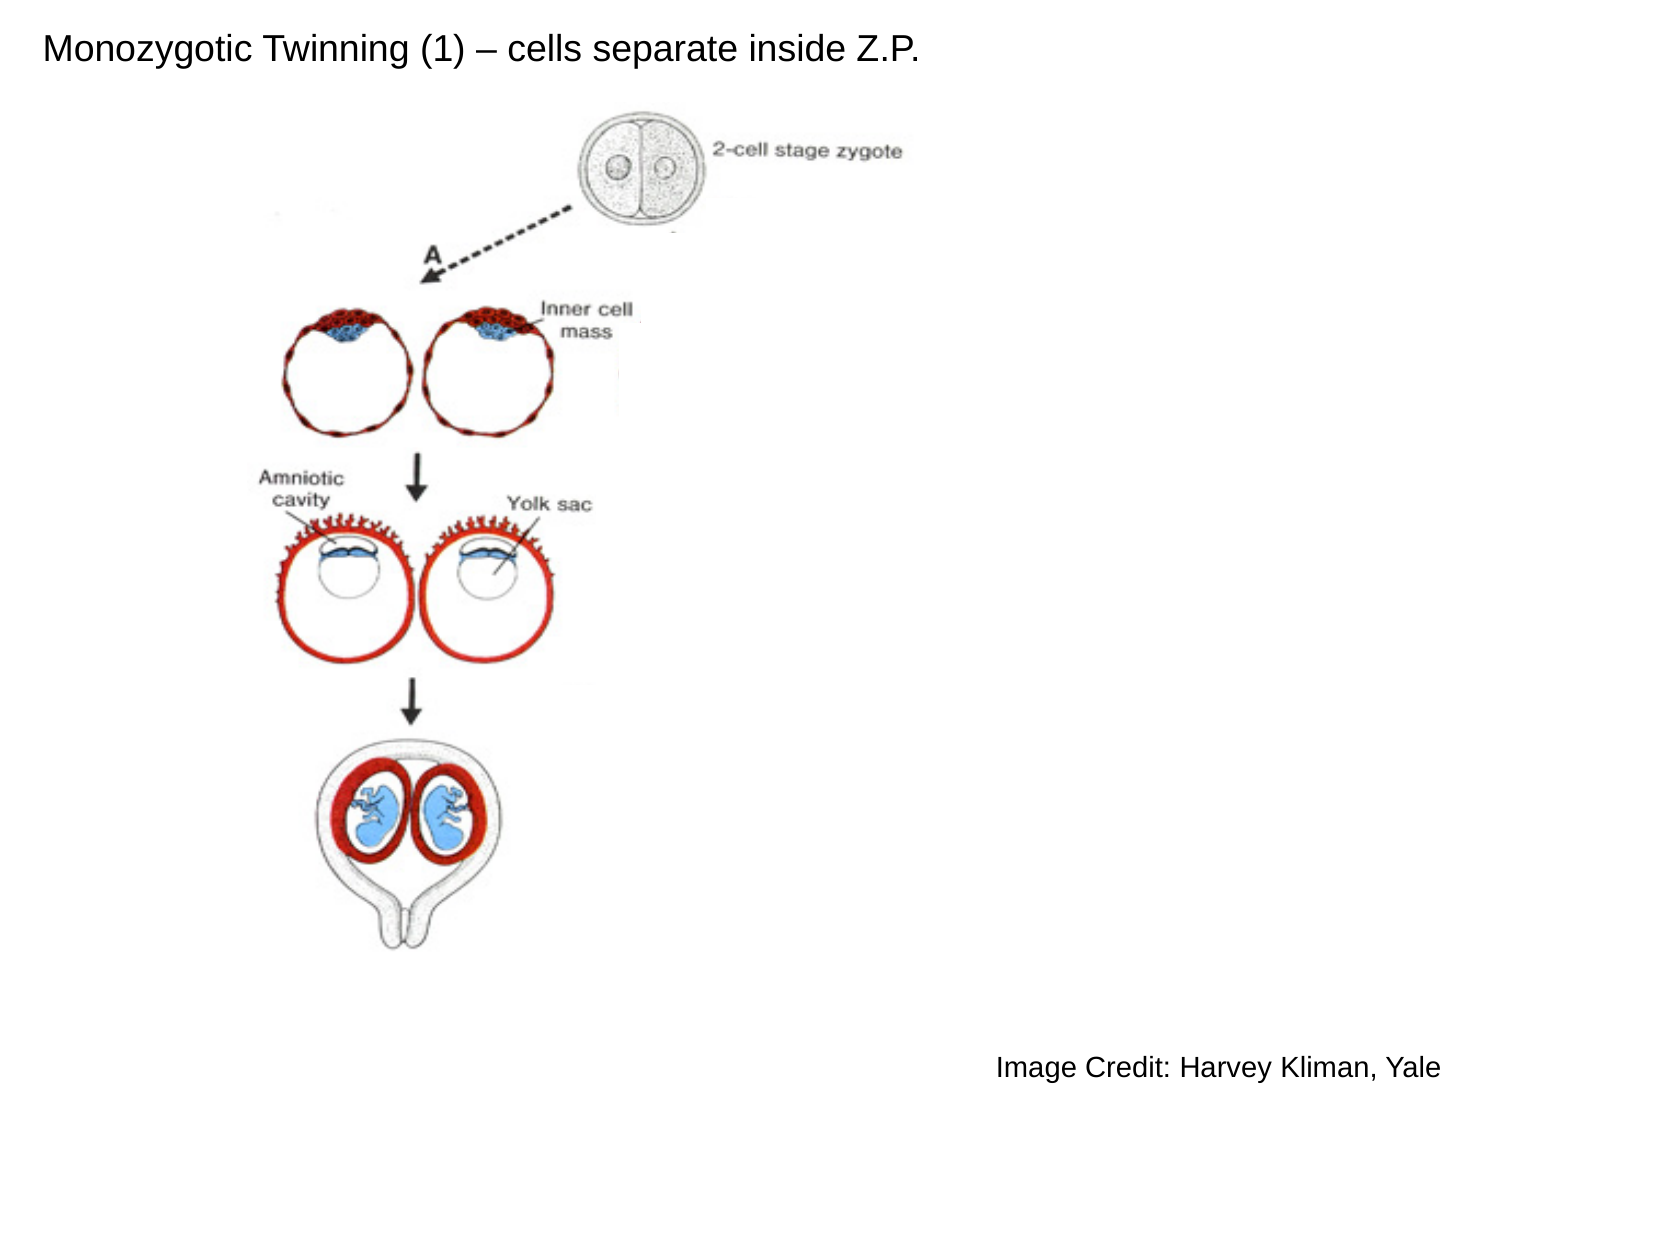

Monozygotic Twinning (1) – cells separate inside Z.P.
Image Credit: Harvey Kliman, Yale